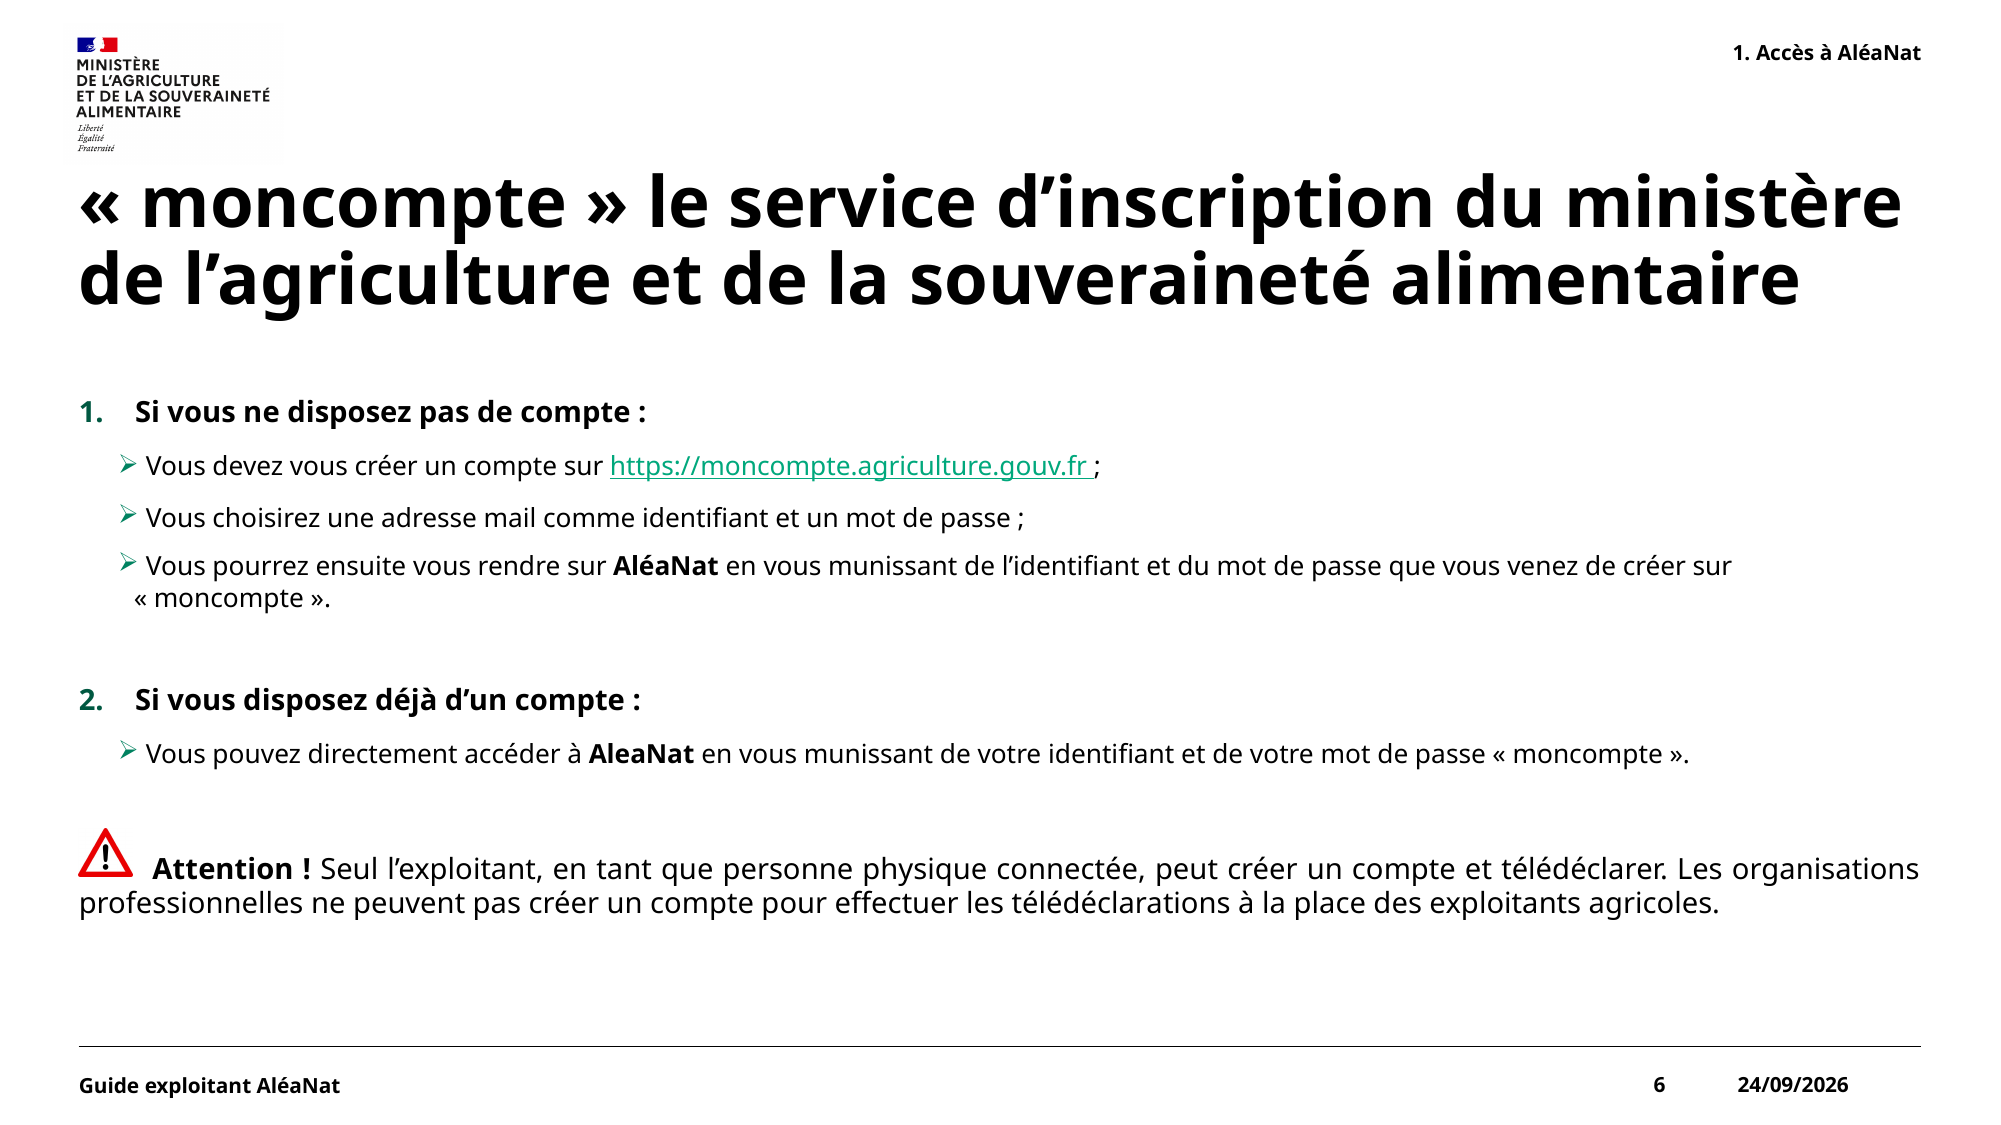

Accès à AléaNat
# « moncompte » le service d’inscription du ministère de l’agriculture et de la souveraineté alimentaire
Si vous ne disposez pas de compte :
 Vous devez vous créer un compte sur https://moncompte.agriculture.gouv.fr ;
 Vous choisirez une adresse mail comme identifiant et un mot de passe ;
 Vous pourrez ensuite vous rendre sur AléaNat en vous munissant de l’identifiant et du mot de passe que vous venez de créer sur « moncompte ».
Si vous disposez déjà d’un compte :
 Vous pouvez directement accéder à AleaNat en vous munissant de votre identifiant et de votre mot de passe « moncompte ».
 Attention ! Seul l’exploitant, en tant que personne physique connectée, peut créer un compte et télédéclarer. Les organisations professionnelles ne peuvent pas créer un compte pour effectuer les télédéclarations à la place des exploitants agricoles.
Guide exploitant AléaNat
6